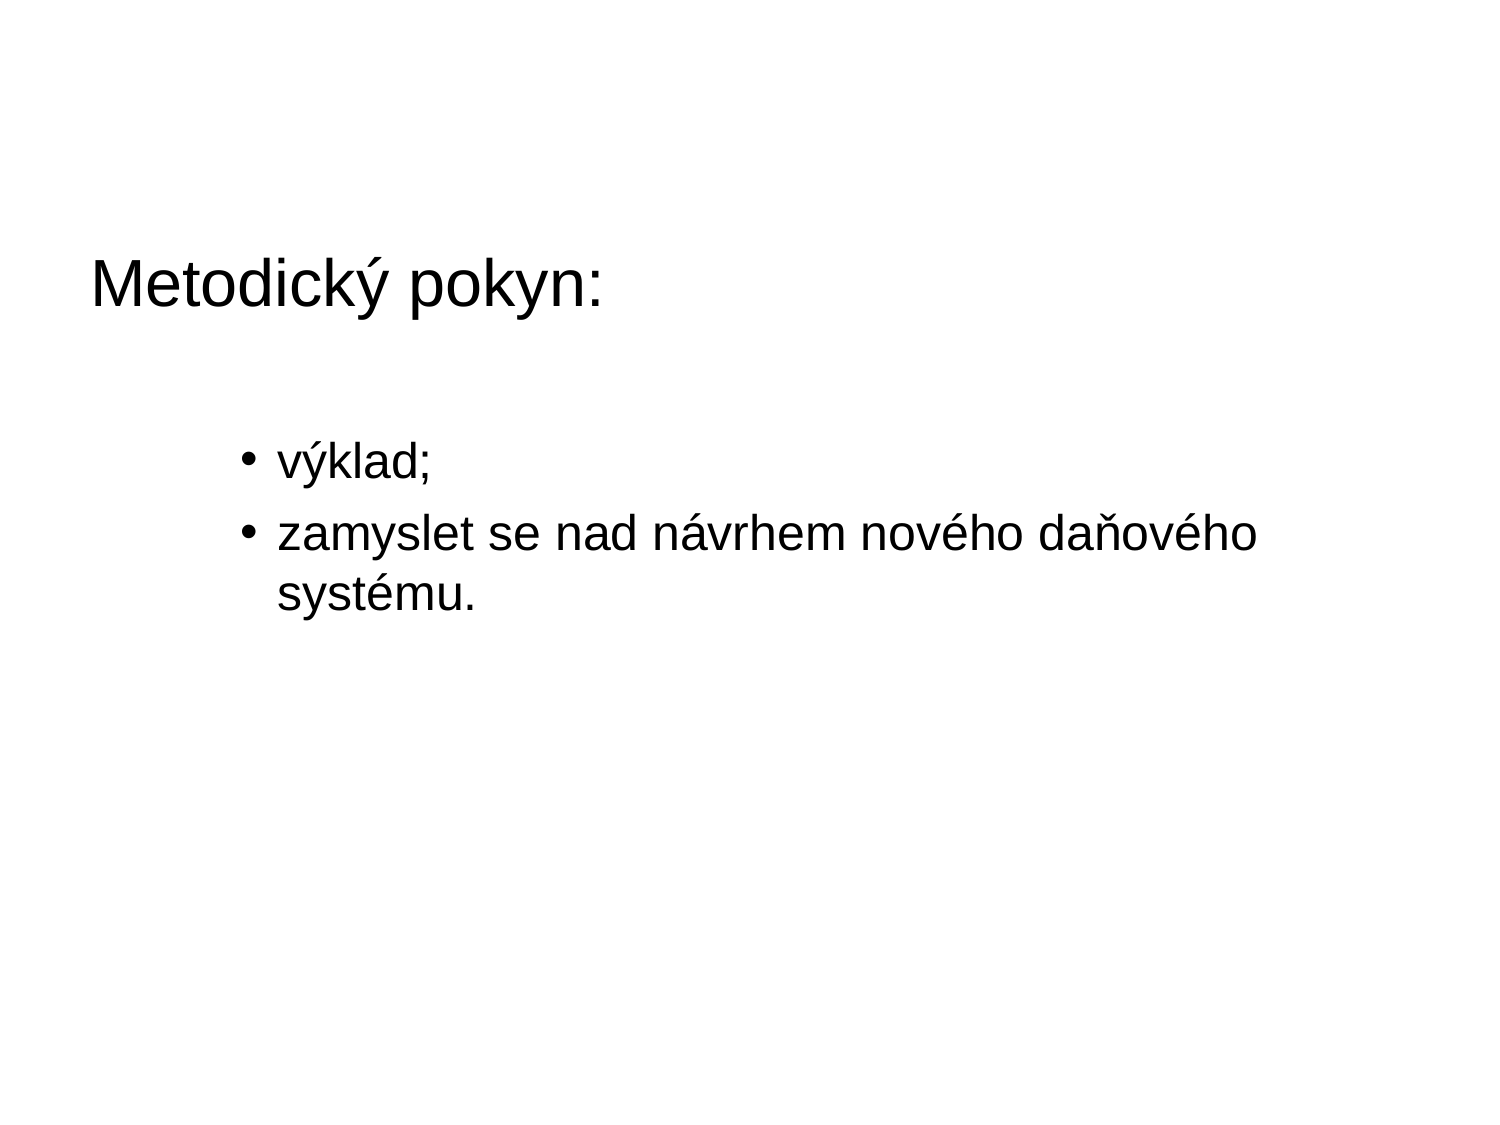

# Metodický pokyn:
výklad;
zamyslet se nad návrhem nového daňového systému.